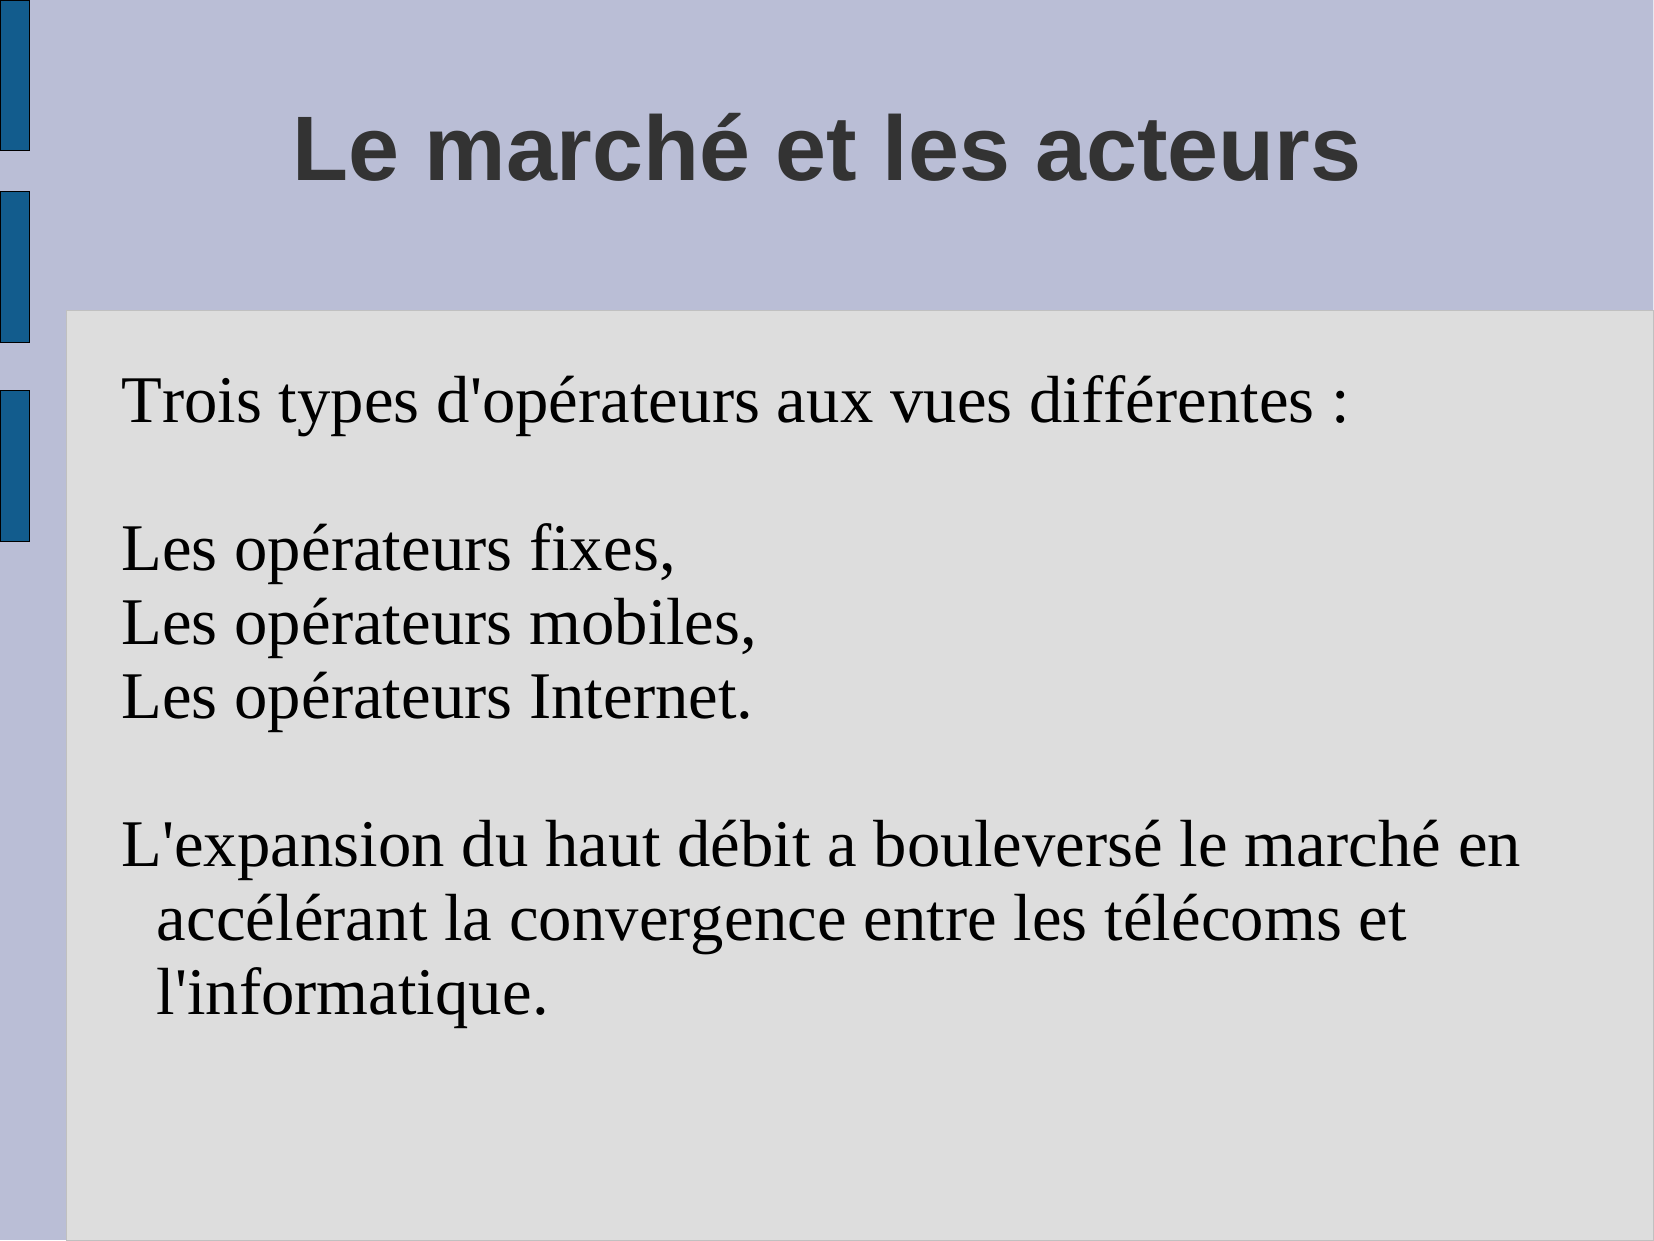

# Le marché et les acteurs
Trois types d'opérateurs aux vues différentes :
Les opérateurs fixes,
Les opérateurs mobiles,
Les opérateurs Internet.
L'expansion du haut débit a bouleversé le marché en accélérant la convergence entre les télécoms et l'informatique.